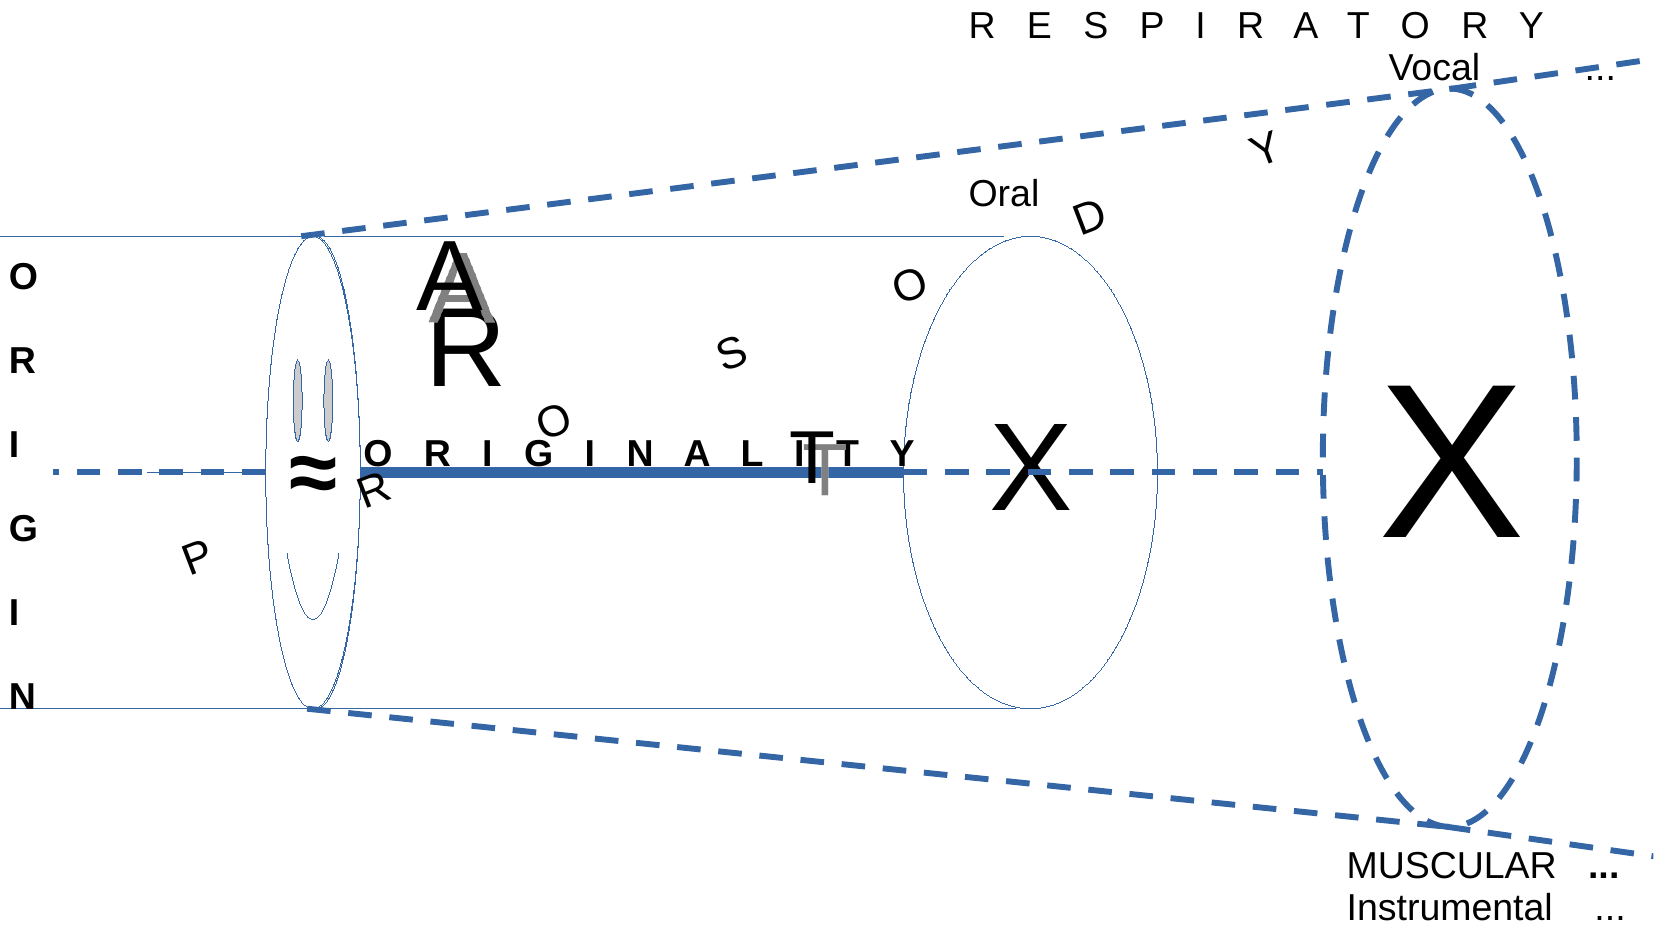

R E S P I R A T O R Y
 Vocal ...
Oral
 MUSCULAR ...
 Instrumental ...
A
 T
O
R
I
G
I
N
 R
P R O S O D Y
X
X
≈
O R I G I N A L I T Y